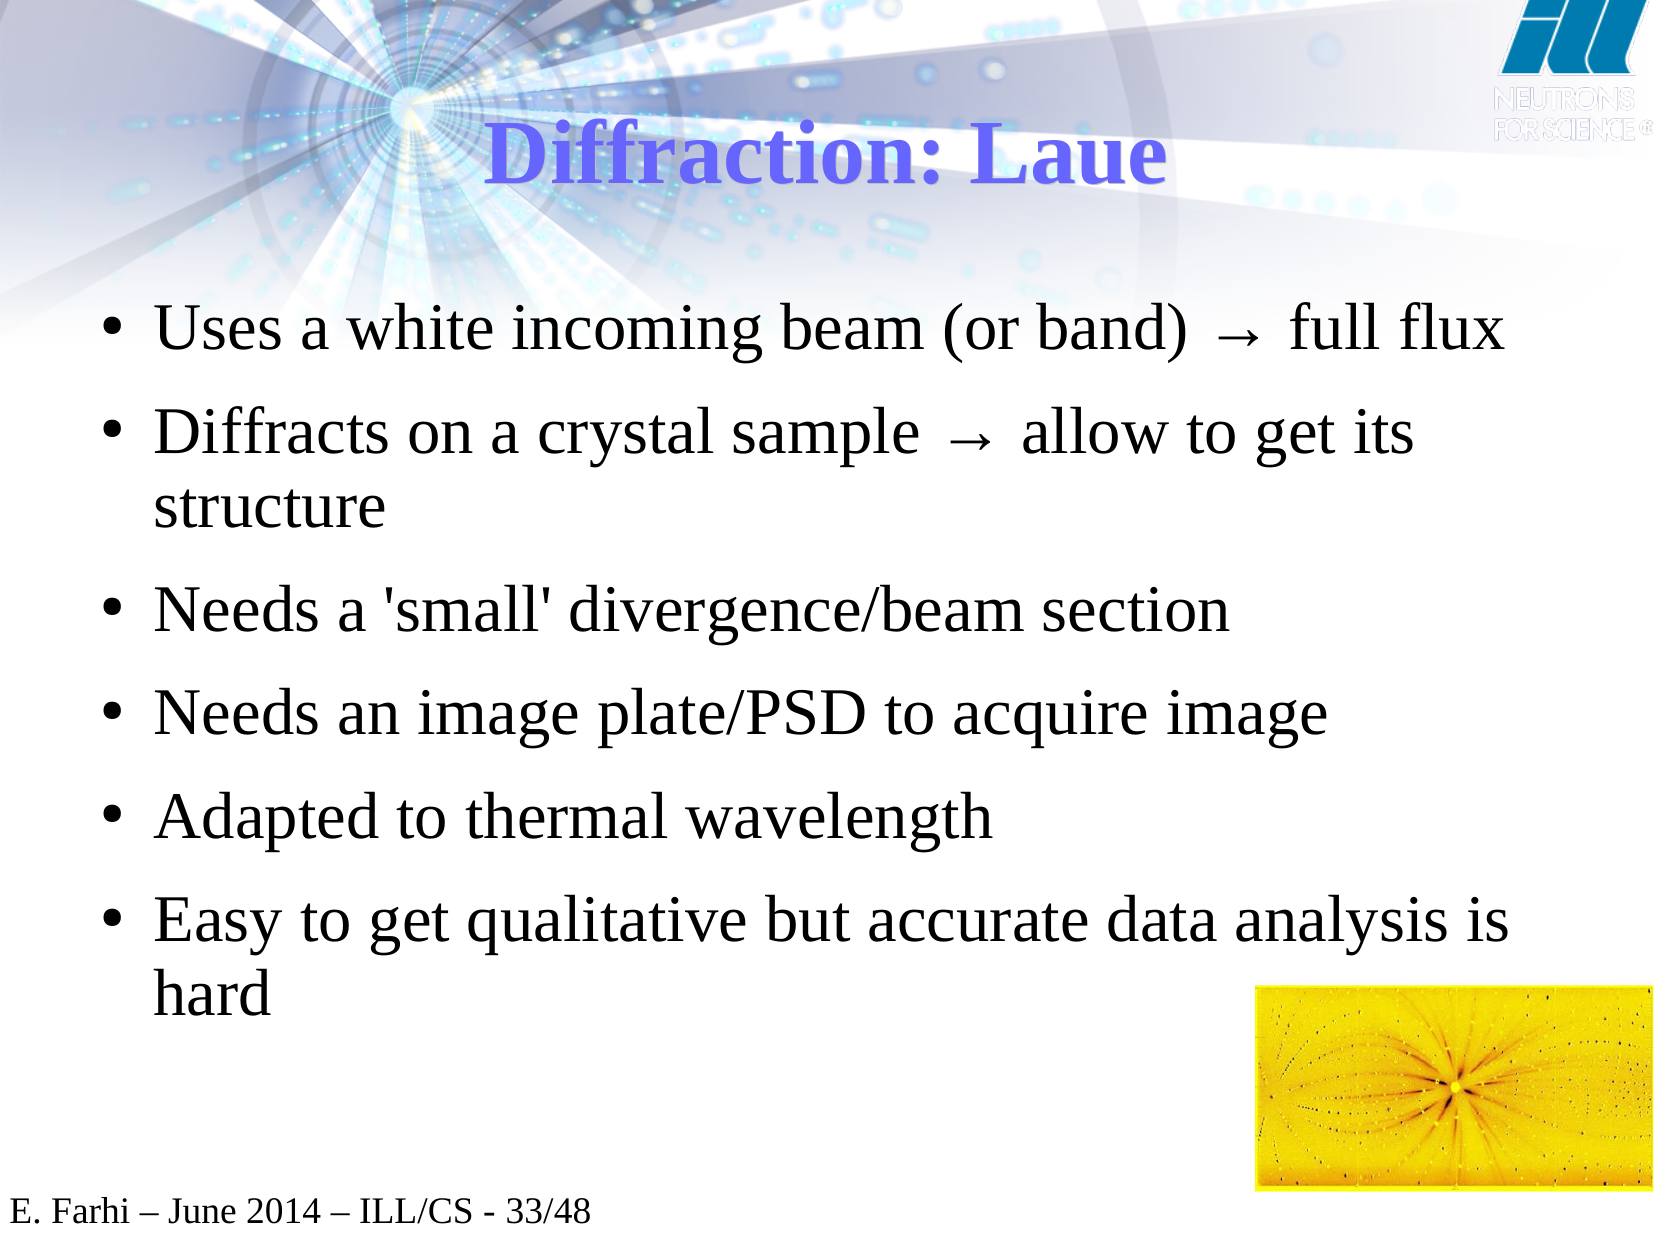

# Diffraction: Laue
Uses a white incoming beam (or band) → full flux
Diffracts on a crystal sample → allow to get its structure
Needs a 'small' divergence/beam section
Needs an image plate/PSD to acquire image
Adapted to thermal wavelength
Easy to get qualitative but accurate data analysis is hard